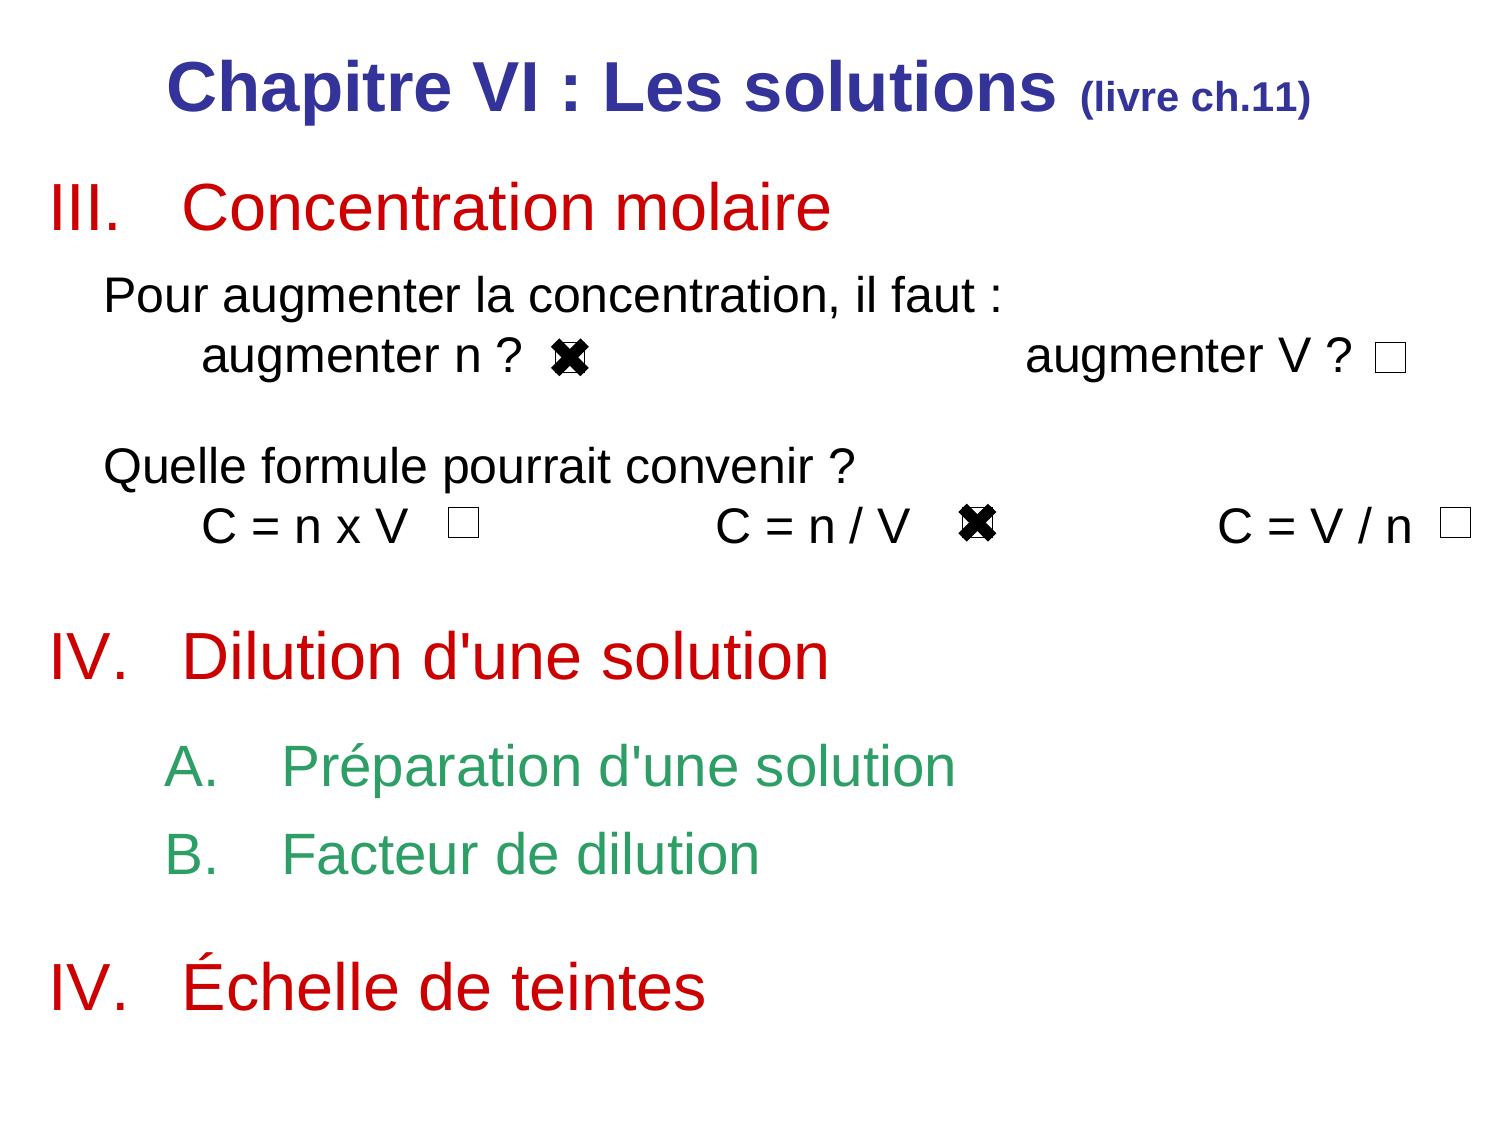

# Chapitre VI : Les solutions (livre ch.11)
III.	Concentration molaire
Pour augmenter la concentration, il faut :
 augmenter n ? augmenter V ?
Quelle formule pourrait convenir ?
 C = n x V C = n / V C = V / n
IV.	Dilution d'une solution
A.	Préparation d'une solution
B.	Facteur de dilution
IV.	Échelle de teintes